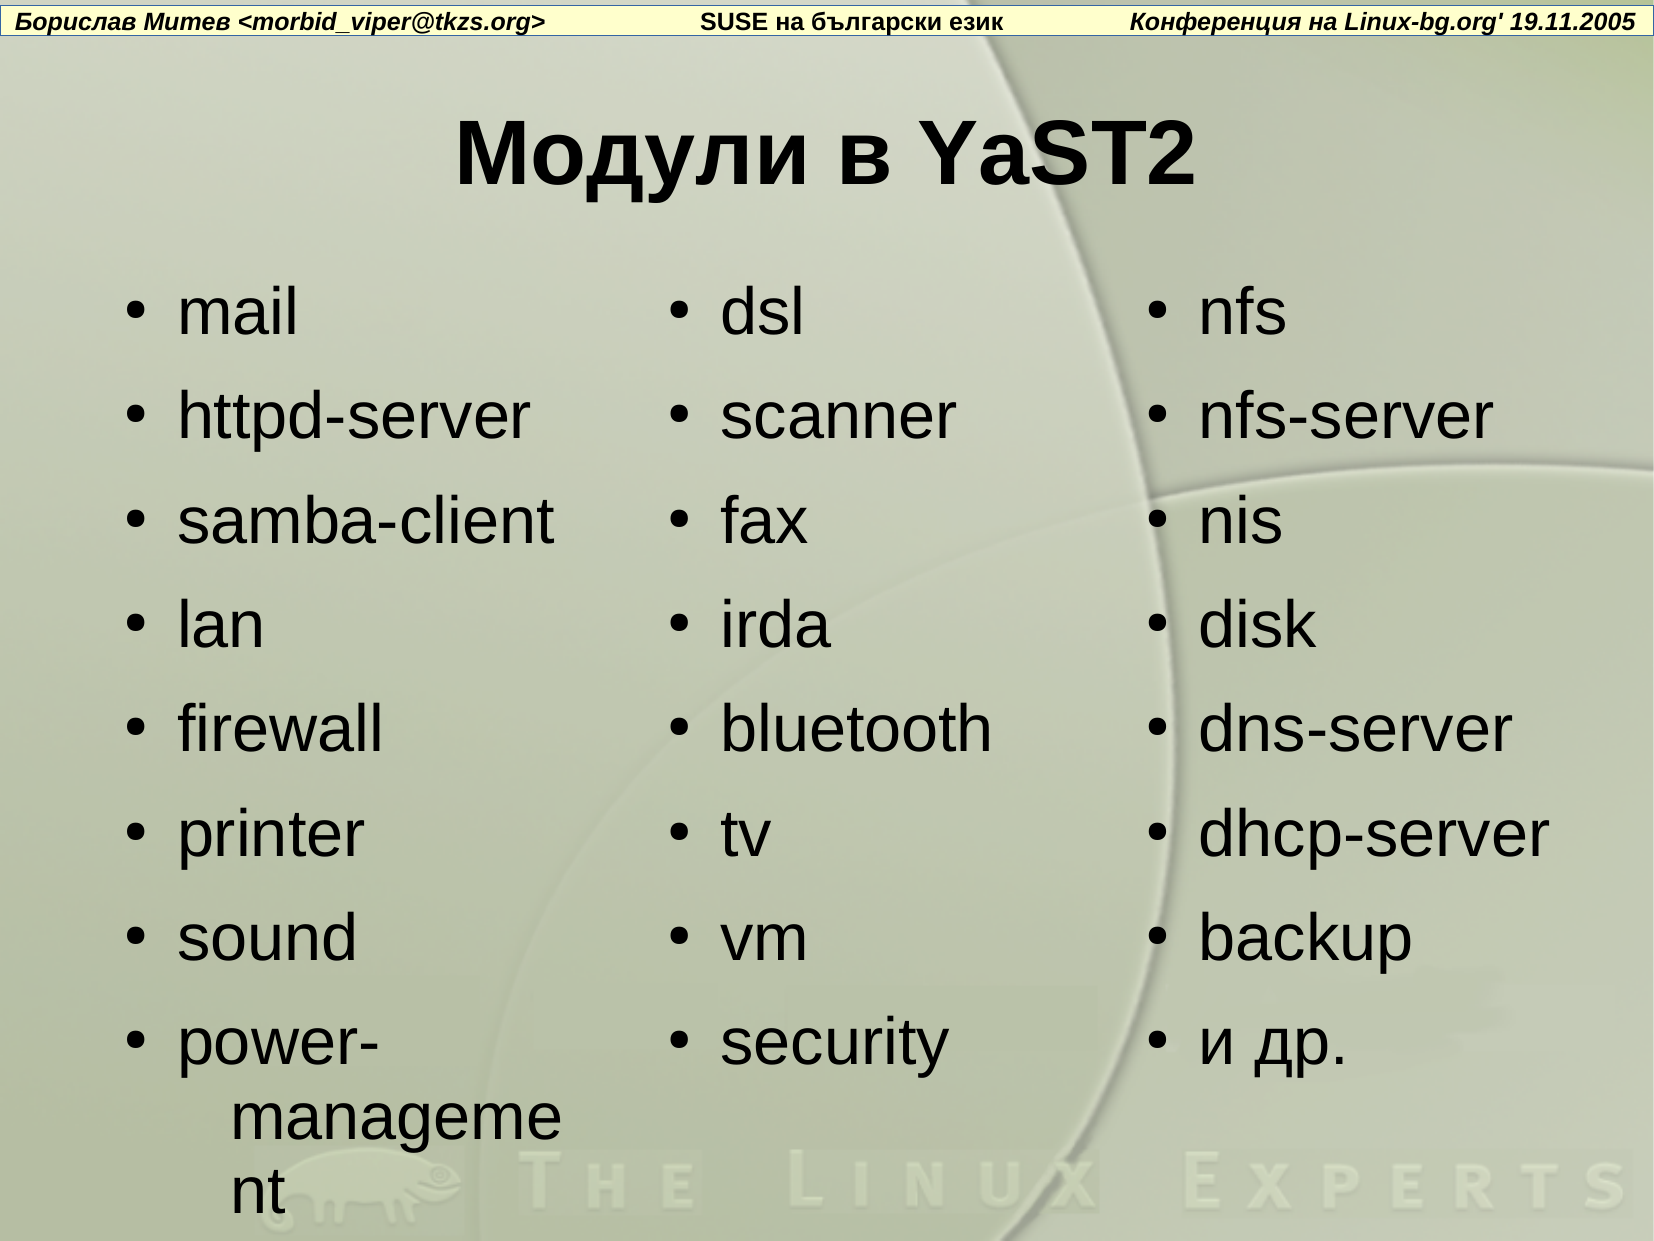

# Модули в YaST2
mail
httpd-server
samba-client
lan
firewall
printer
sound
power-management
dsl
scanner
fax
irda
bluetooth
tv
vm
security
nfs
nfs-server
nis
disk
dns-server
dhcp-server
backup
и др.